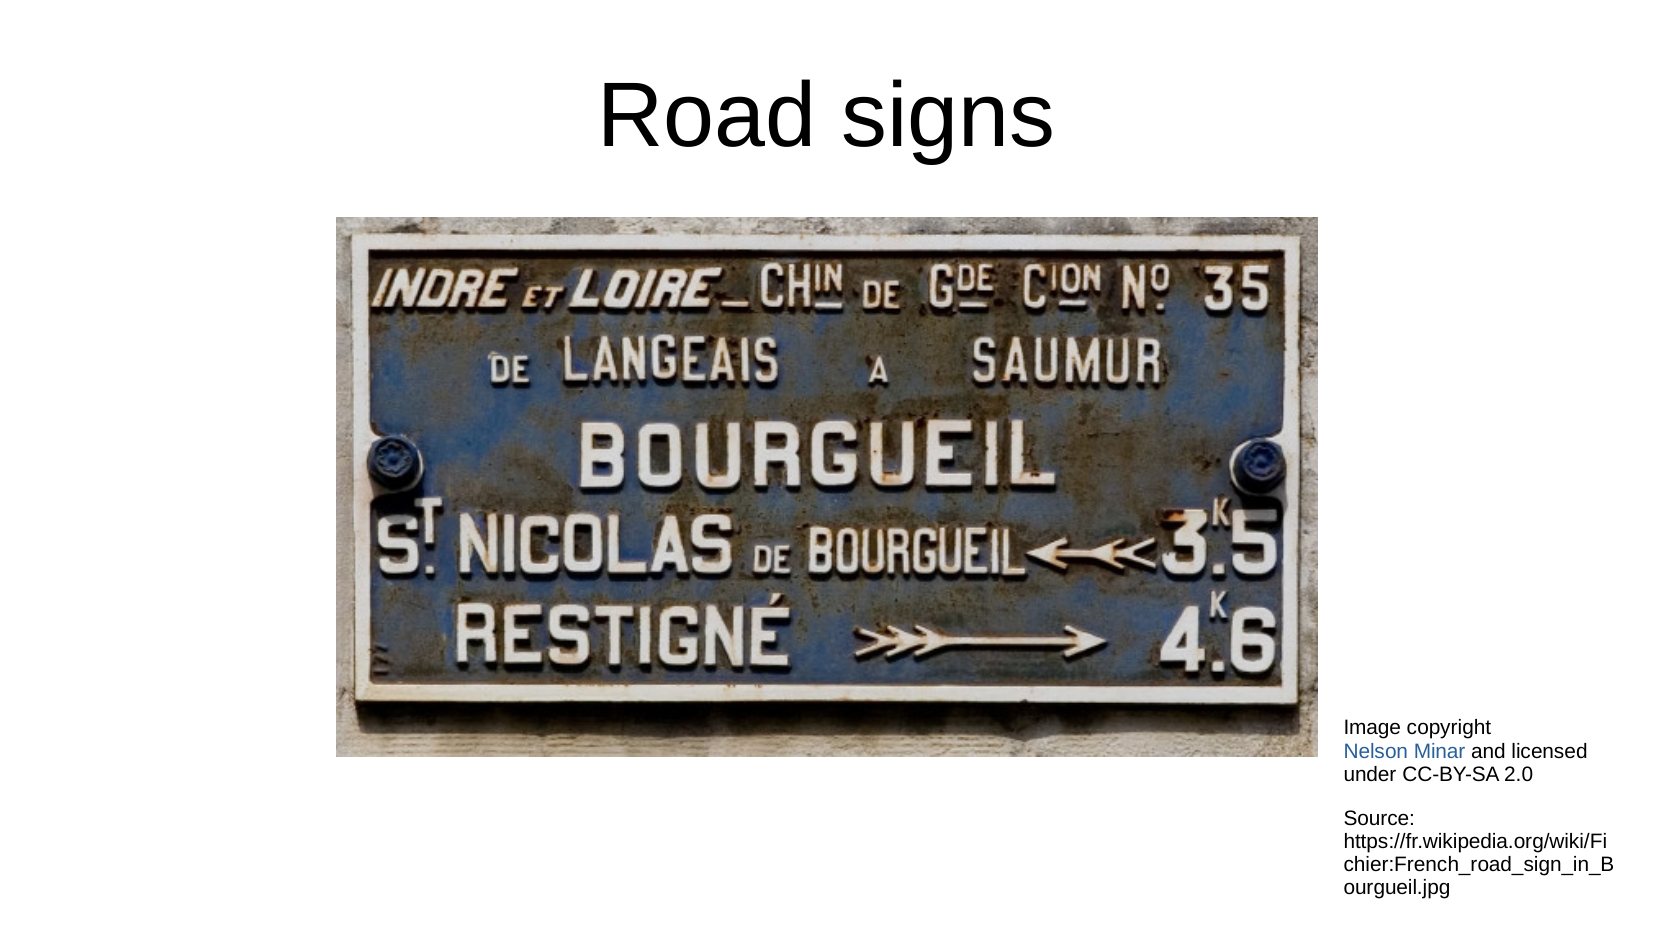

# Road signs
Image copyright Nelson Minar and licensed under CC-BY-SA 2.0
Source: https://fr.wikipedia.org/wiki/Fichier:French_road_sign_in_Bourgueil.jpg